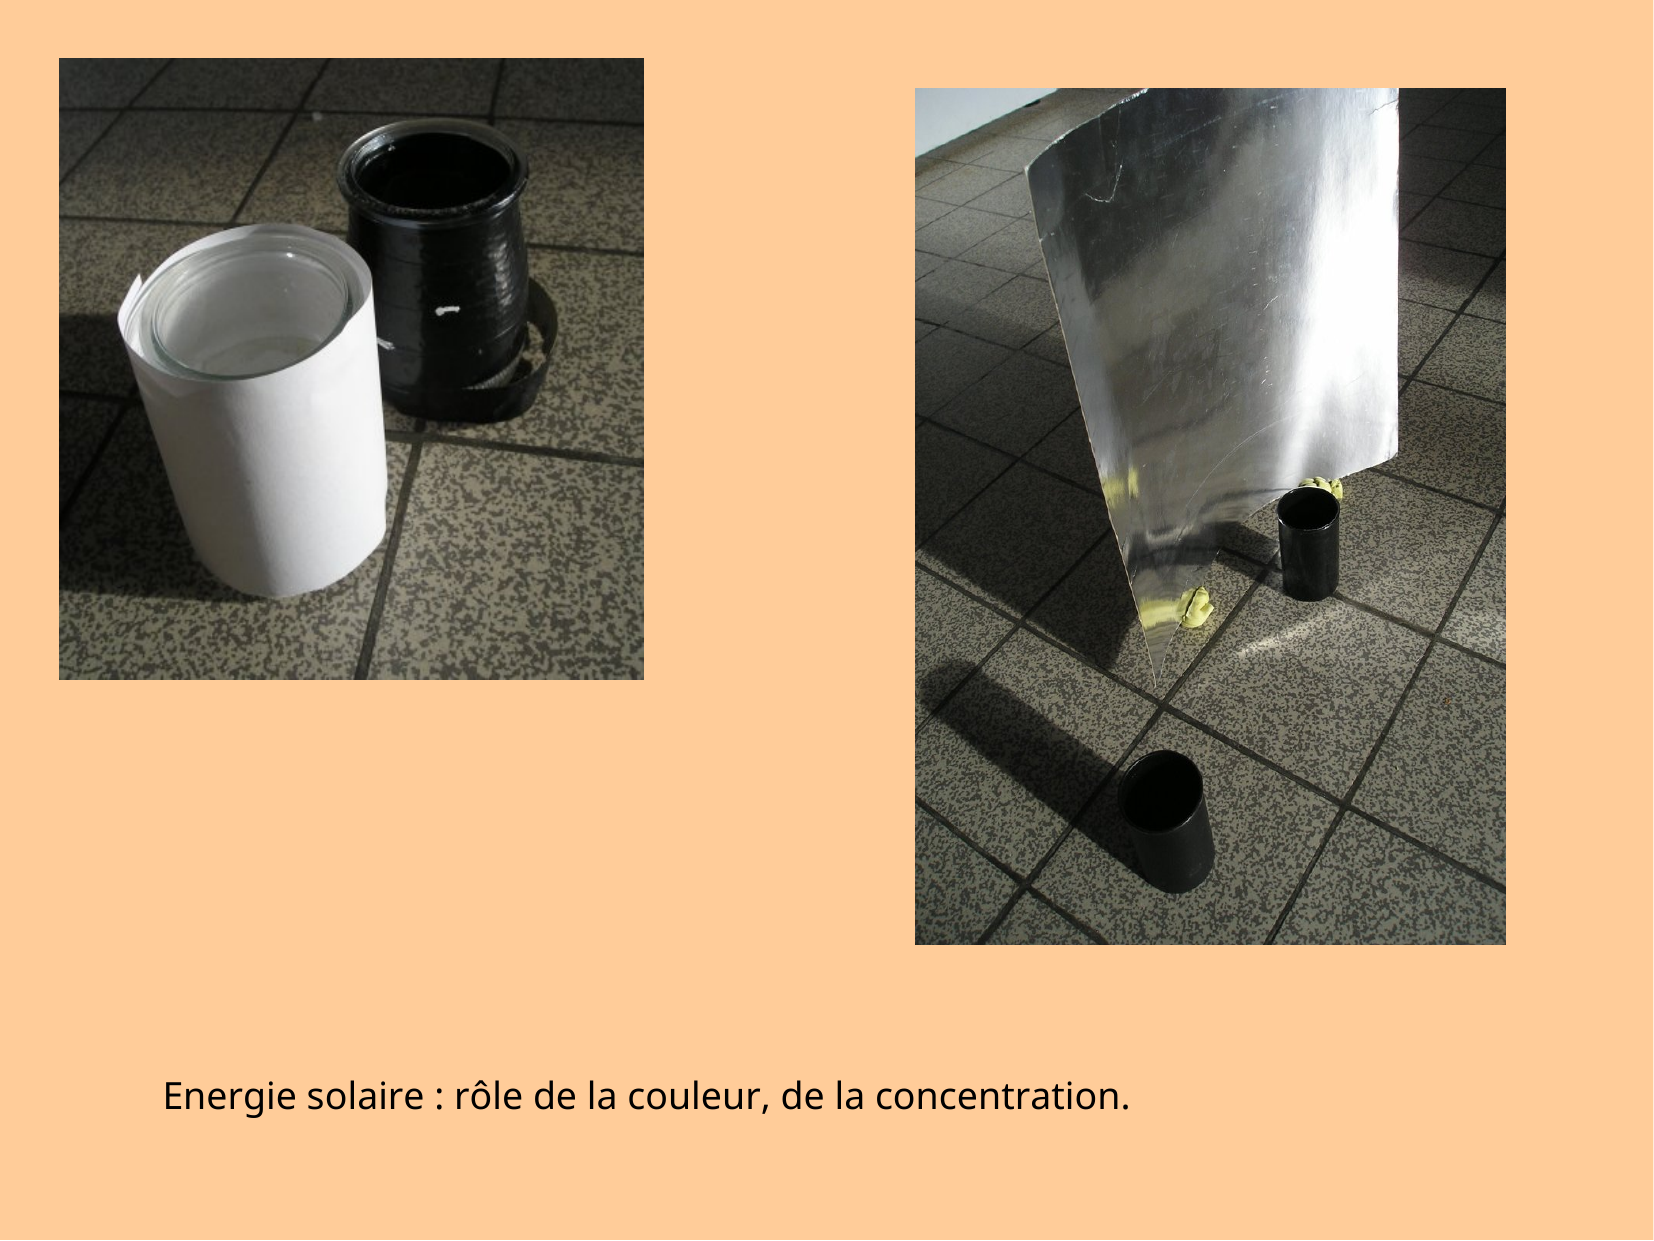

Energie solaire : rôle de la couleur, de la concentration.